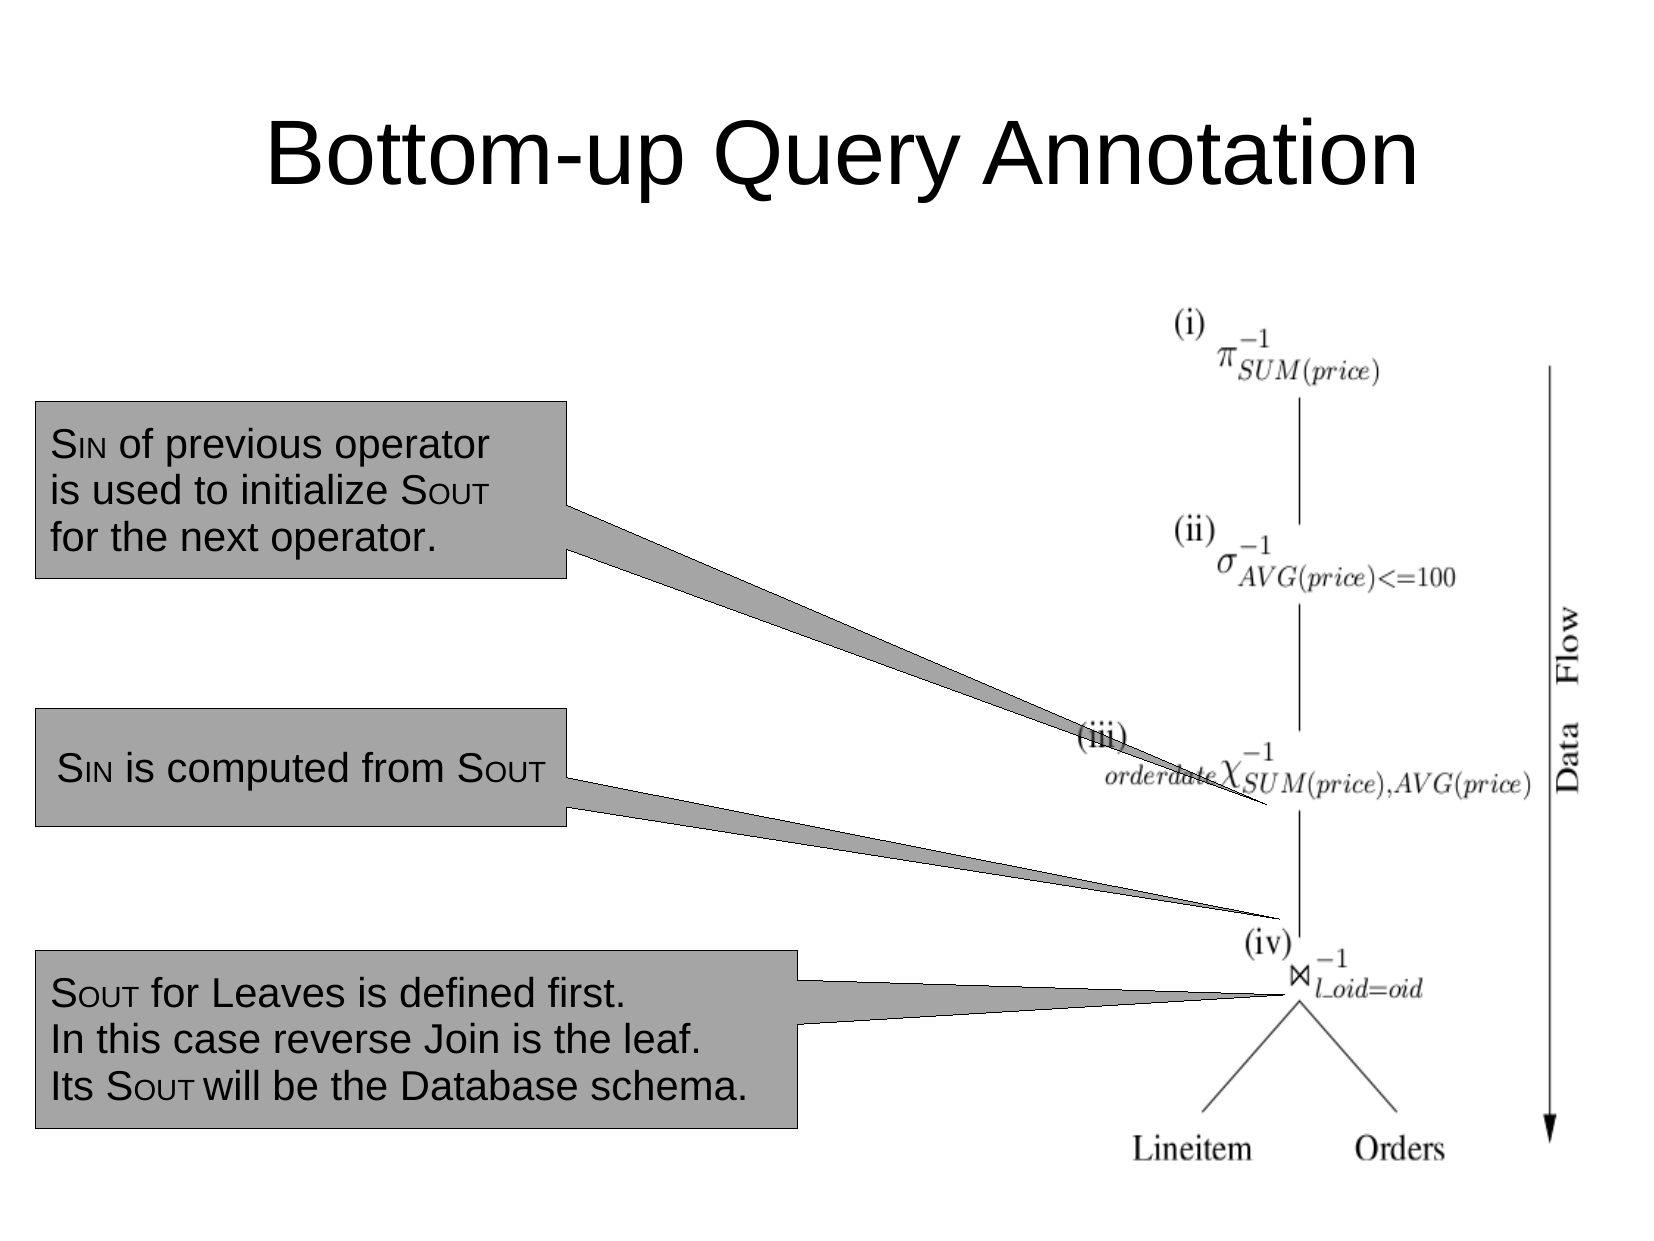

# Bottom-up Query Annotation
SIN of previous operator
is used to initialize SOUT
for the next operator.
SIN is computed from SOUT
SOUT for Leaves is defined first.
In this case reverse Join is the leaf.
Its SOUT will be the Database schema.